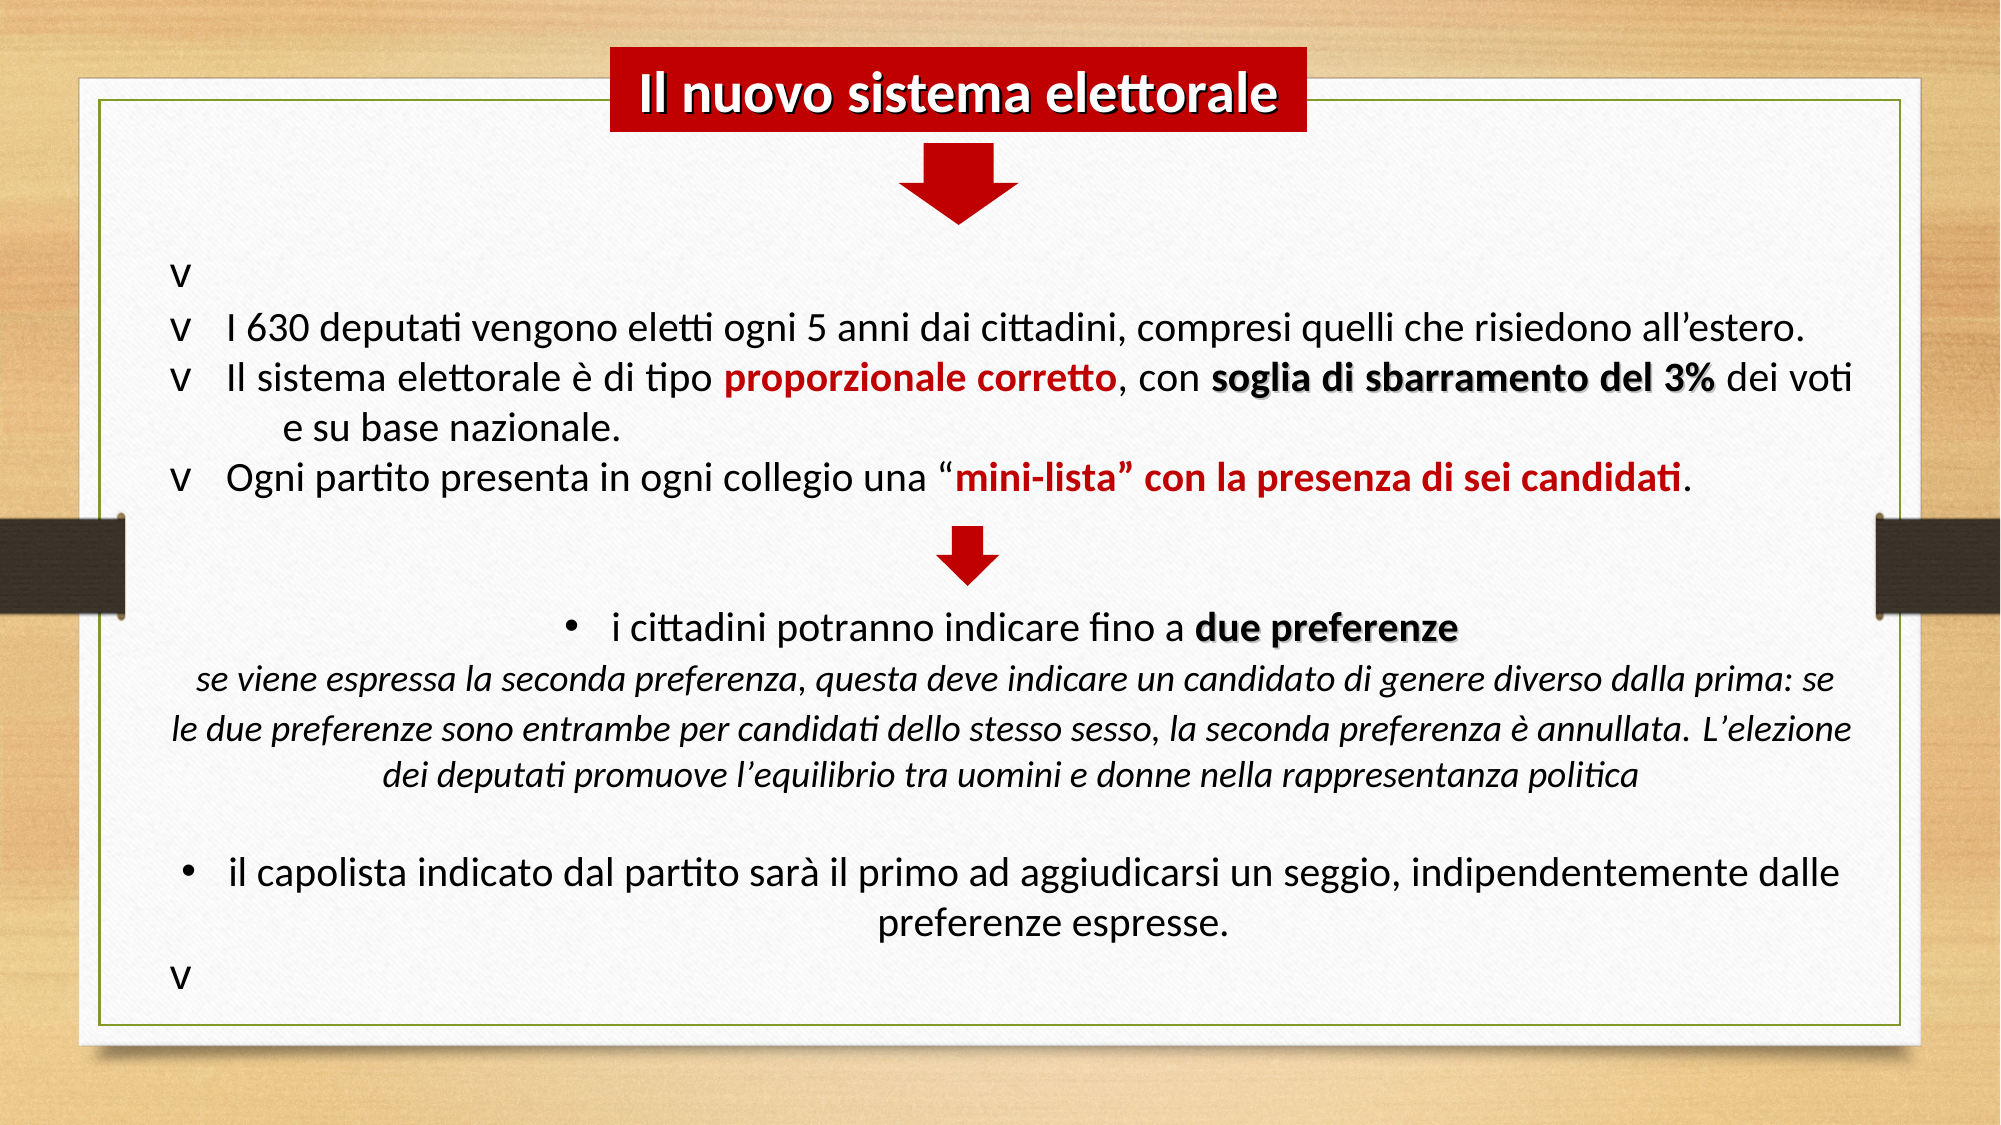

Il nuovo sistema elettorale
I 630 deputati vengono eletti ogni 5 anni dai cittadini, compresi quelli che risiedono all’estero.
Il sistema elettorale è di tipo proporzionale corretto, con soglia di sbarramento del 3% dei voti e su base nazionale.
Ogni partito presenta in ogni collegio una “mini-lista” con la presenza di sei candidati.
i cittadini potranno indicare fino a due preferenze
 se viene espressa la seconda preferenza, questa deve indicare un candidato di genere diverso dalla prima: se le due preferenze sono entrambe per candidati dello stesso sesso, la seconda preferenza è annullata. L’elezione dei deputati promuove l’equilibrio tra uomini e donne nella rappresentanza politica
il capolista indicato dal partito sarà il primo ad aggiudicarsi un seggio, indipendentemente dalle preferenze espresse.